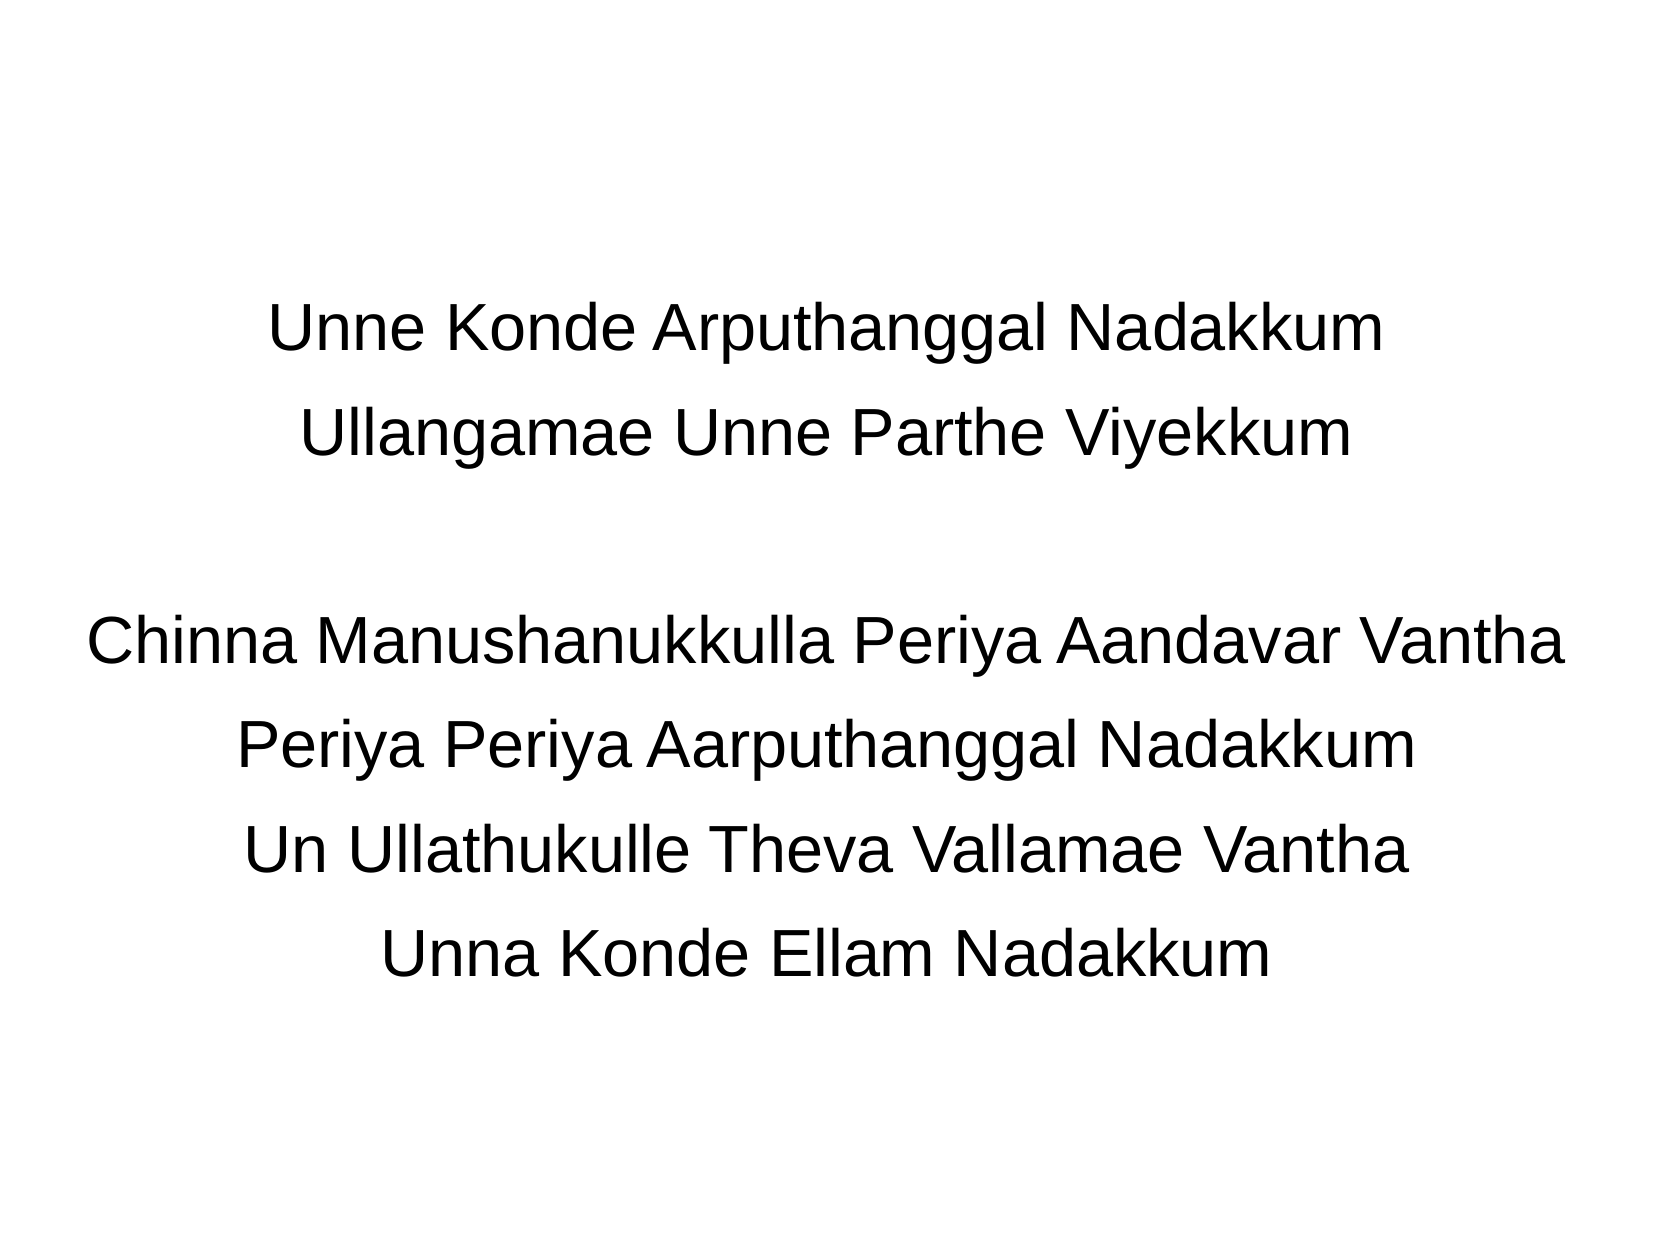

# Unne Konde Arputhanggal Nadakkum
Ullangamae Unne Parthe Viyekkum
Chinna Manushanukkulla Periya Aandavar Vantha
Periya Periya Aarputhanggal Nadakkum
Un Ullathukulle Theva Vallamae Vantha
Unna Konde Ellam Nadakkum